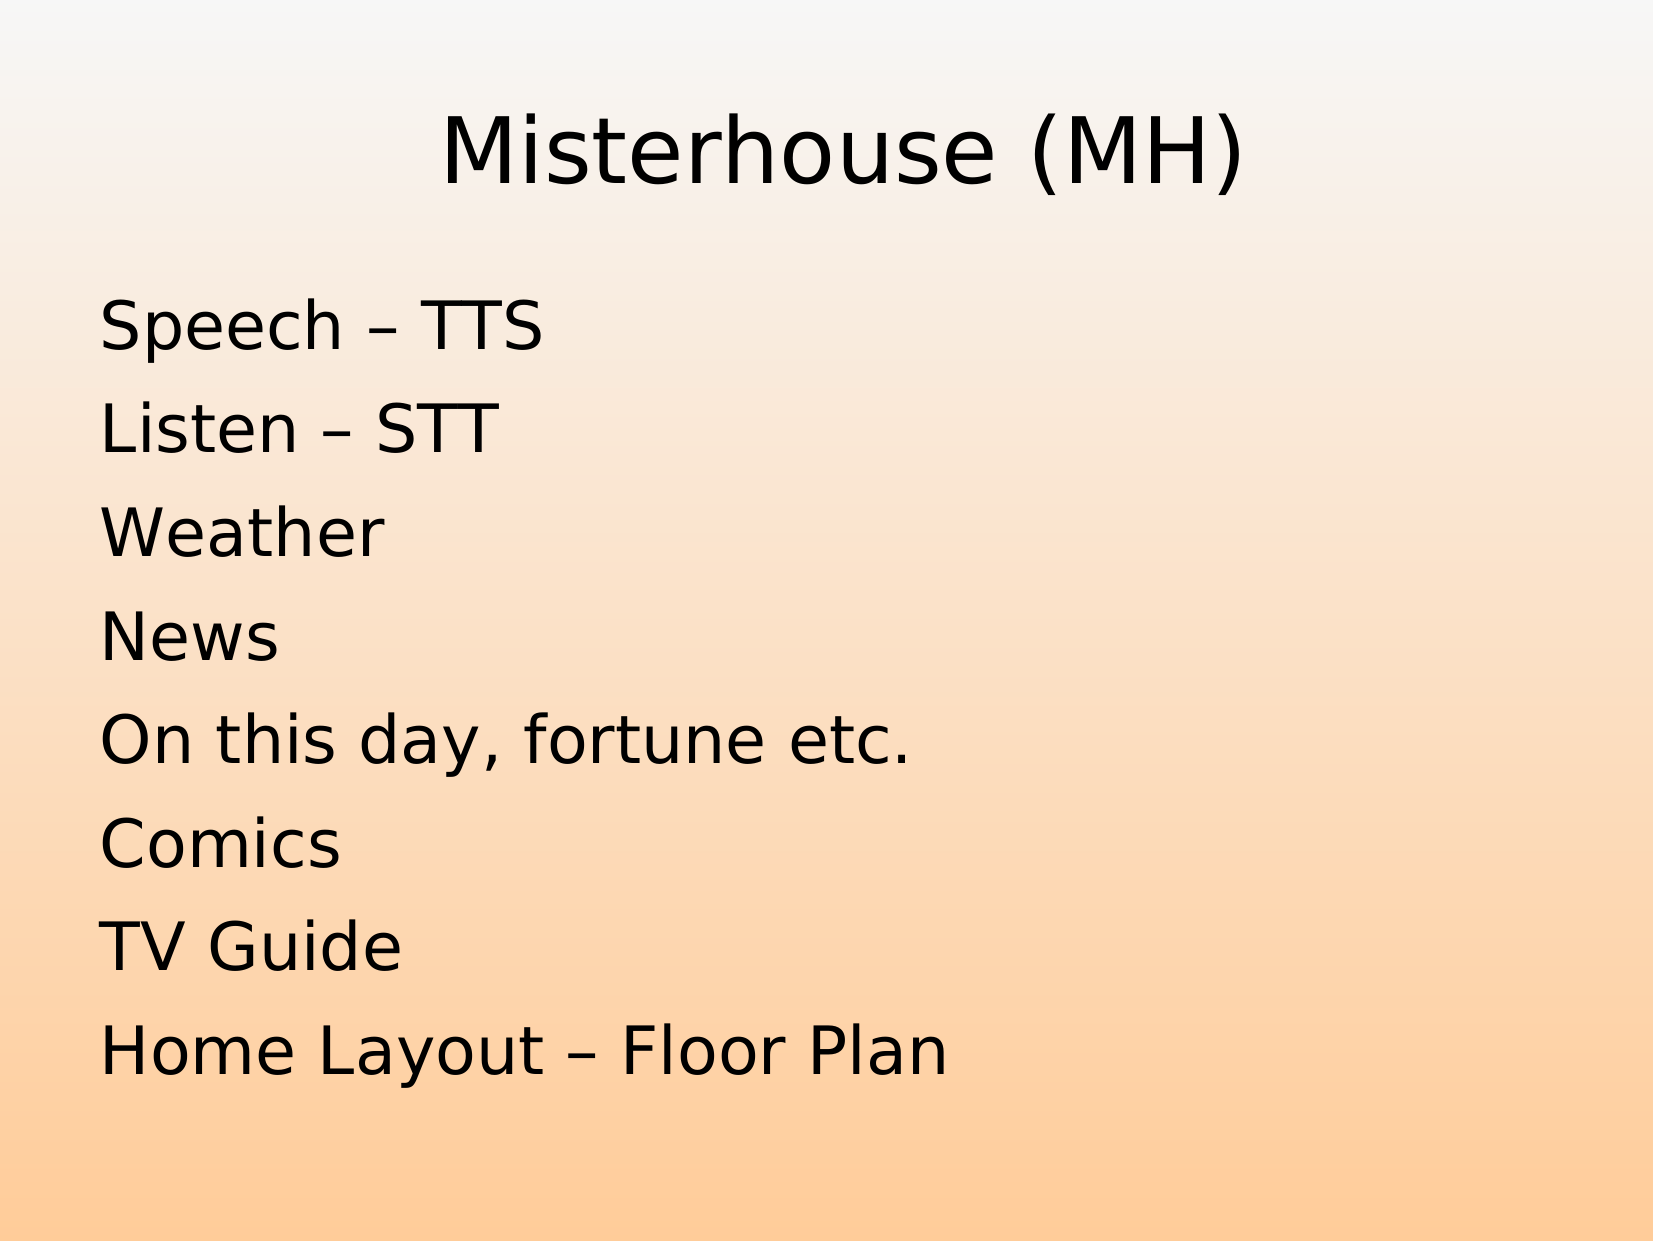

# Misterhouse (MH)
Speech – TTS
Listen – STT
Weather
News
On this day, fortune etc.
Comics
TV Guide
Home Layout – Floor Plan